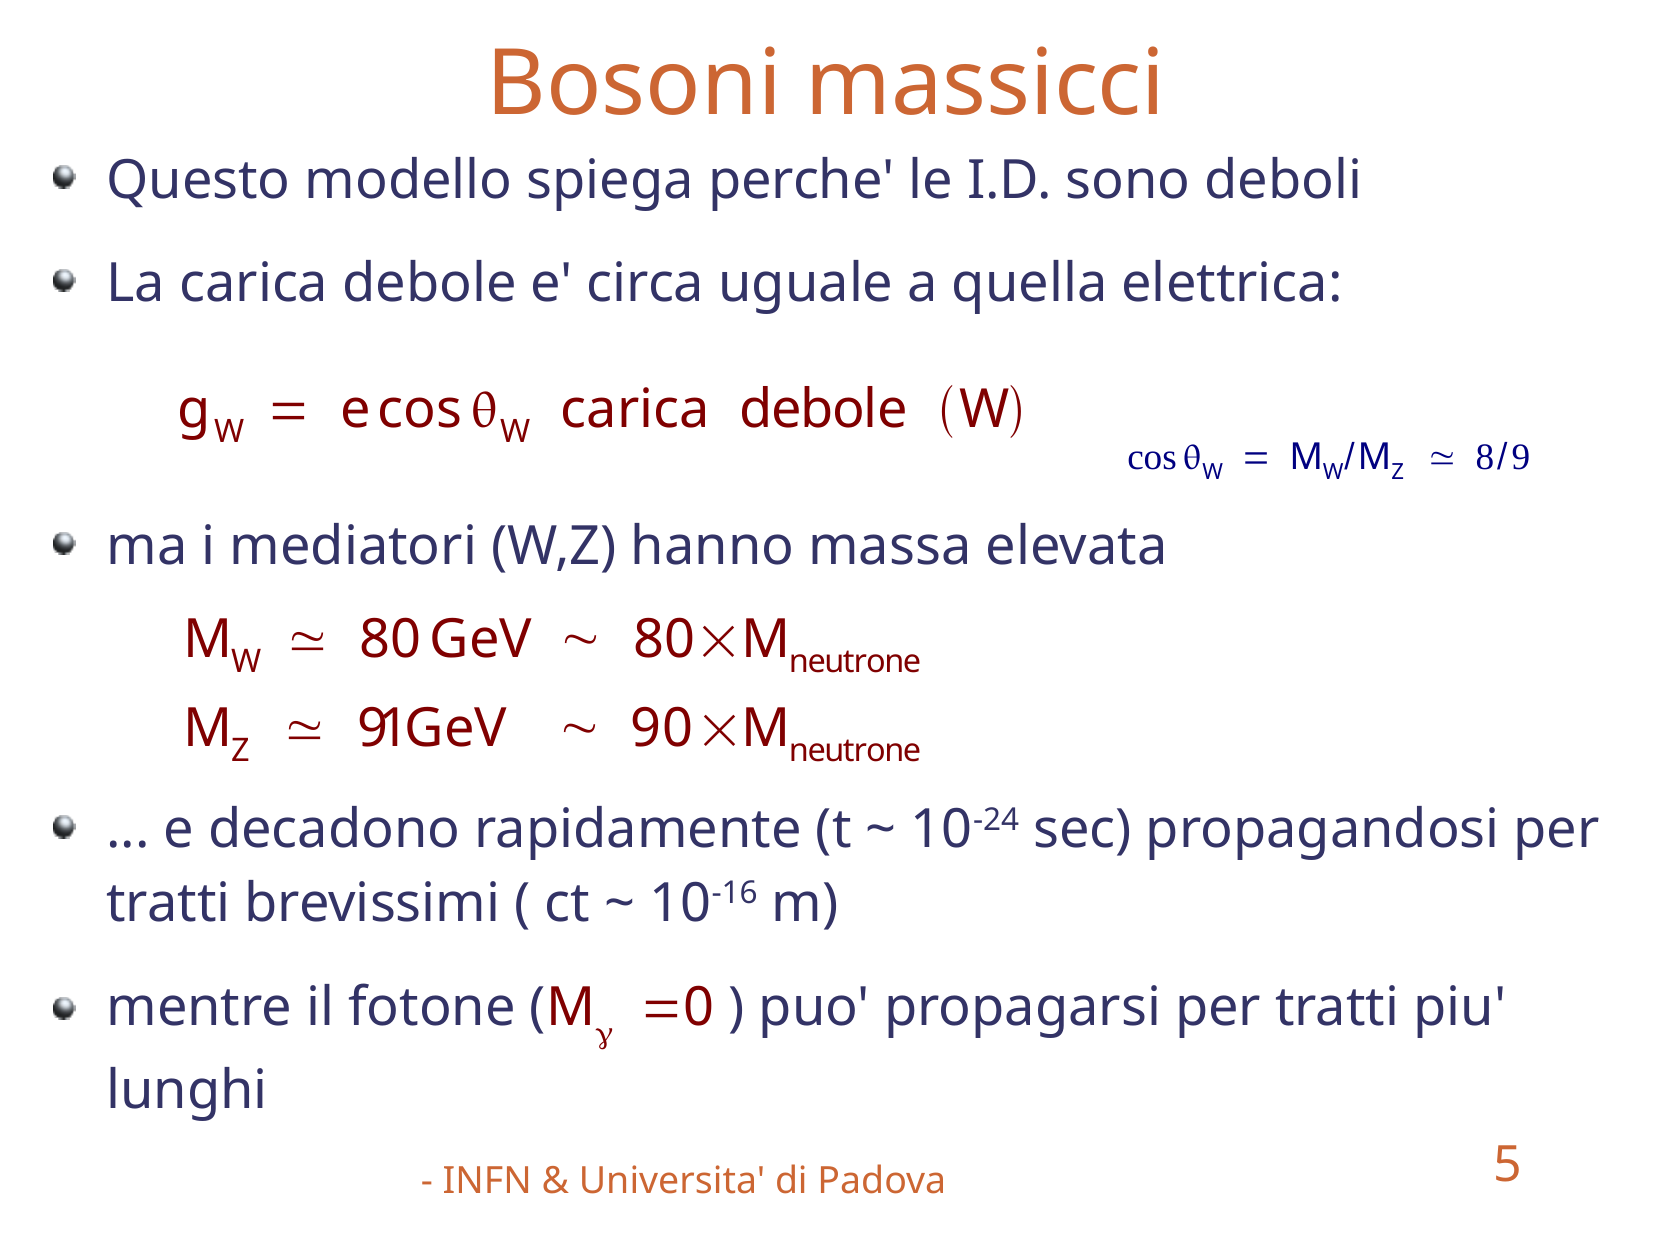

# Bosoni massicci
Questo modello spiega perche' le I.D. sono deboli
La carica debole e' circa uguale a quella elettrica:
ma i mediatori (W,Z) hanno massa elevata
... e decadono rapidamente (t ~ 10-24 sec) propagandosi per tratti brevissimi ( ct ~ 10-16 m)
mentre il fotone (Mg =0 ) puo' propagarsi per tratti piu' lunghi